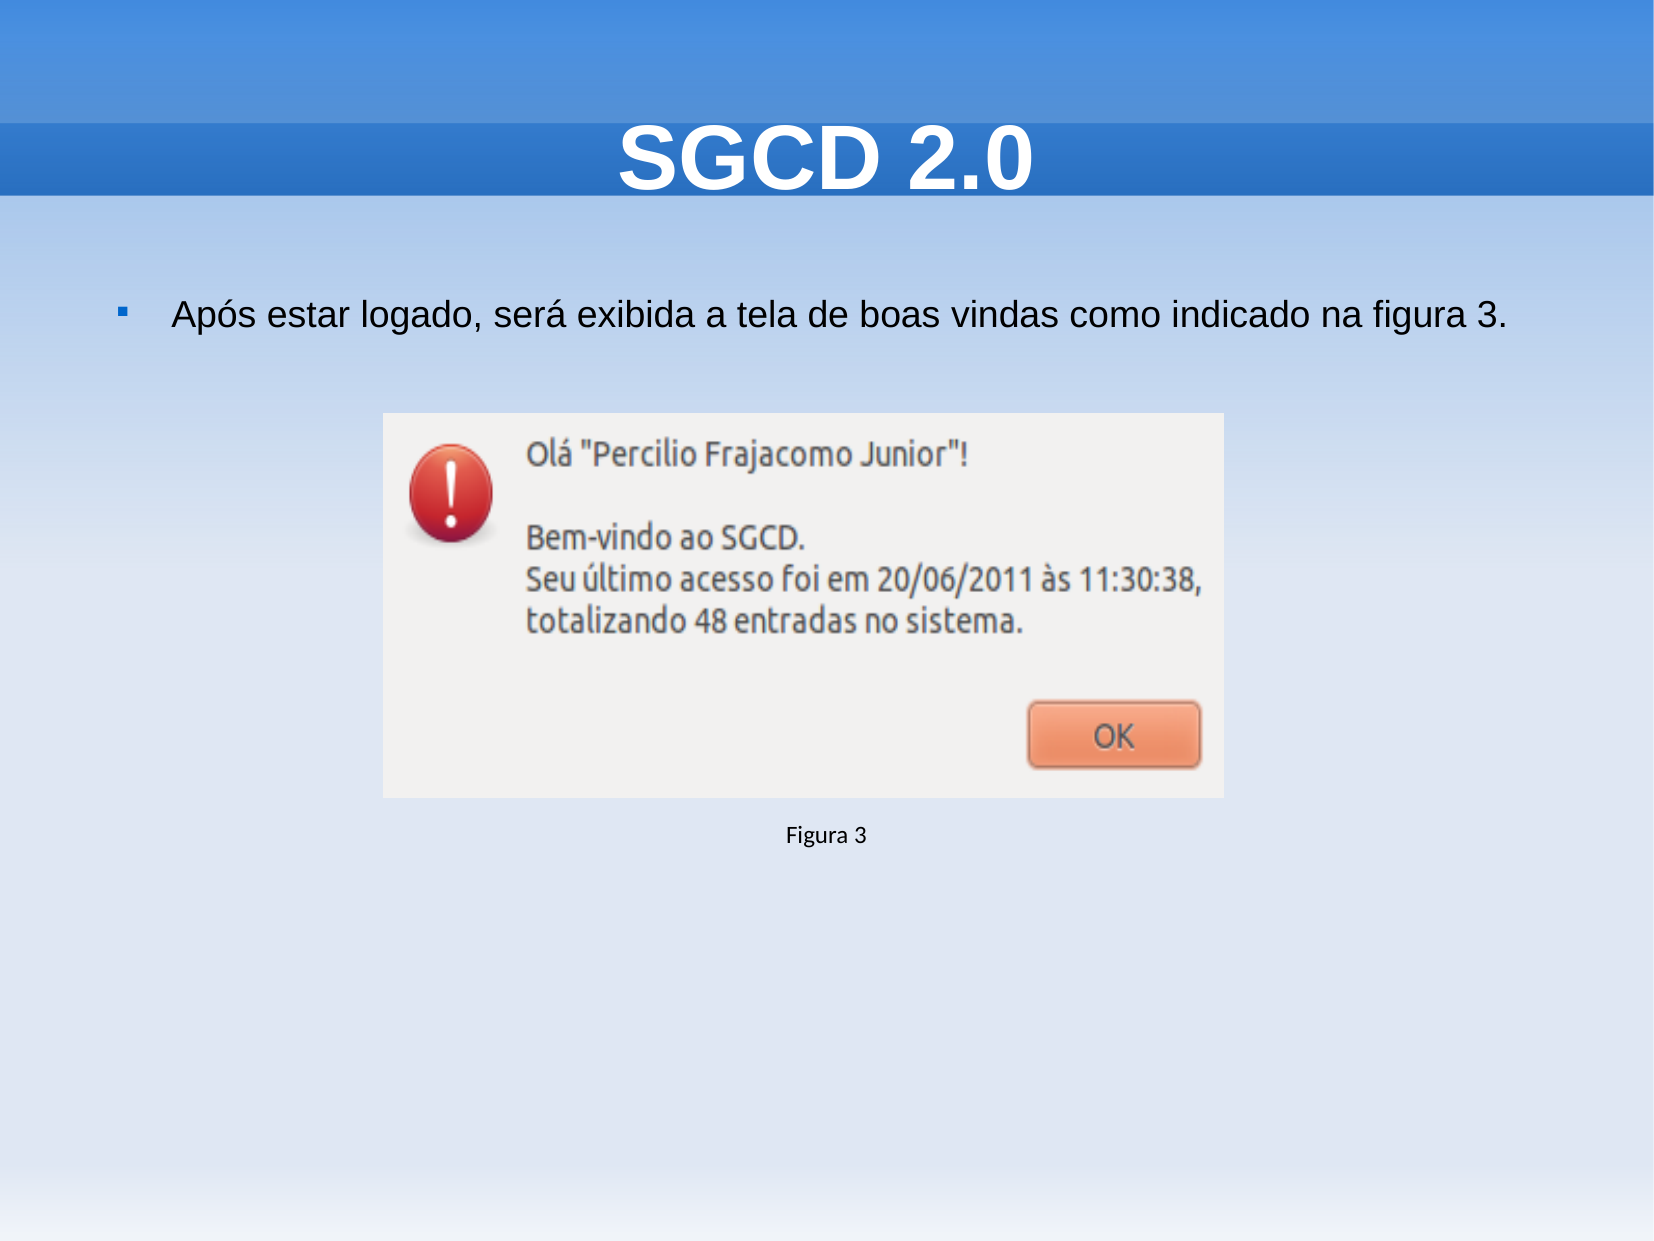

# SGCD 2.0
Após estar logado, será exibida a tela de boas vindas como indicado na figura 3.
Figura 3